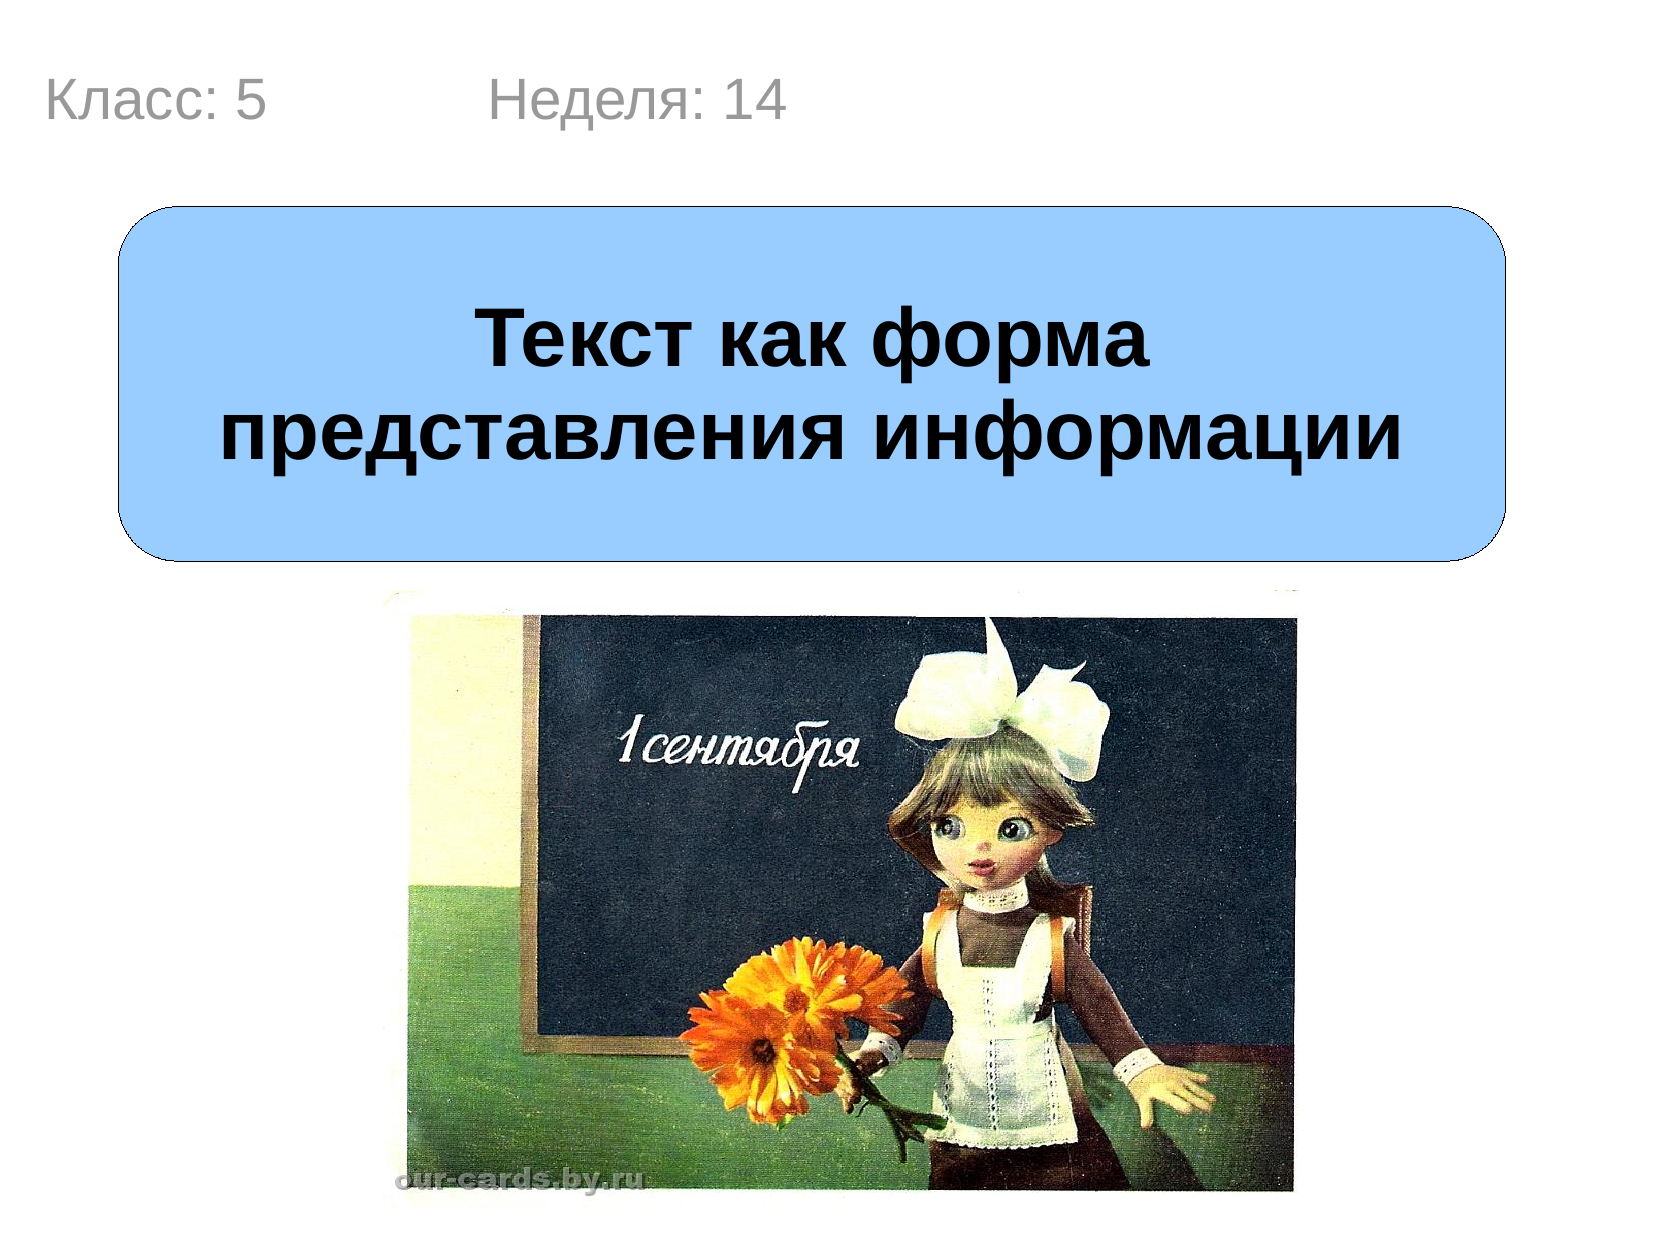

Класс: 5			Неделя: 14
Текст как форма
представления информации